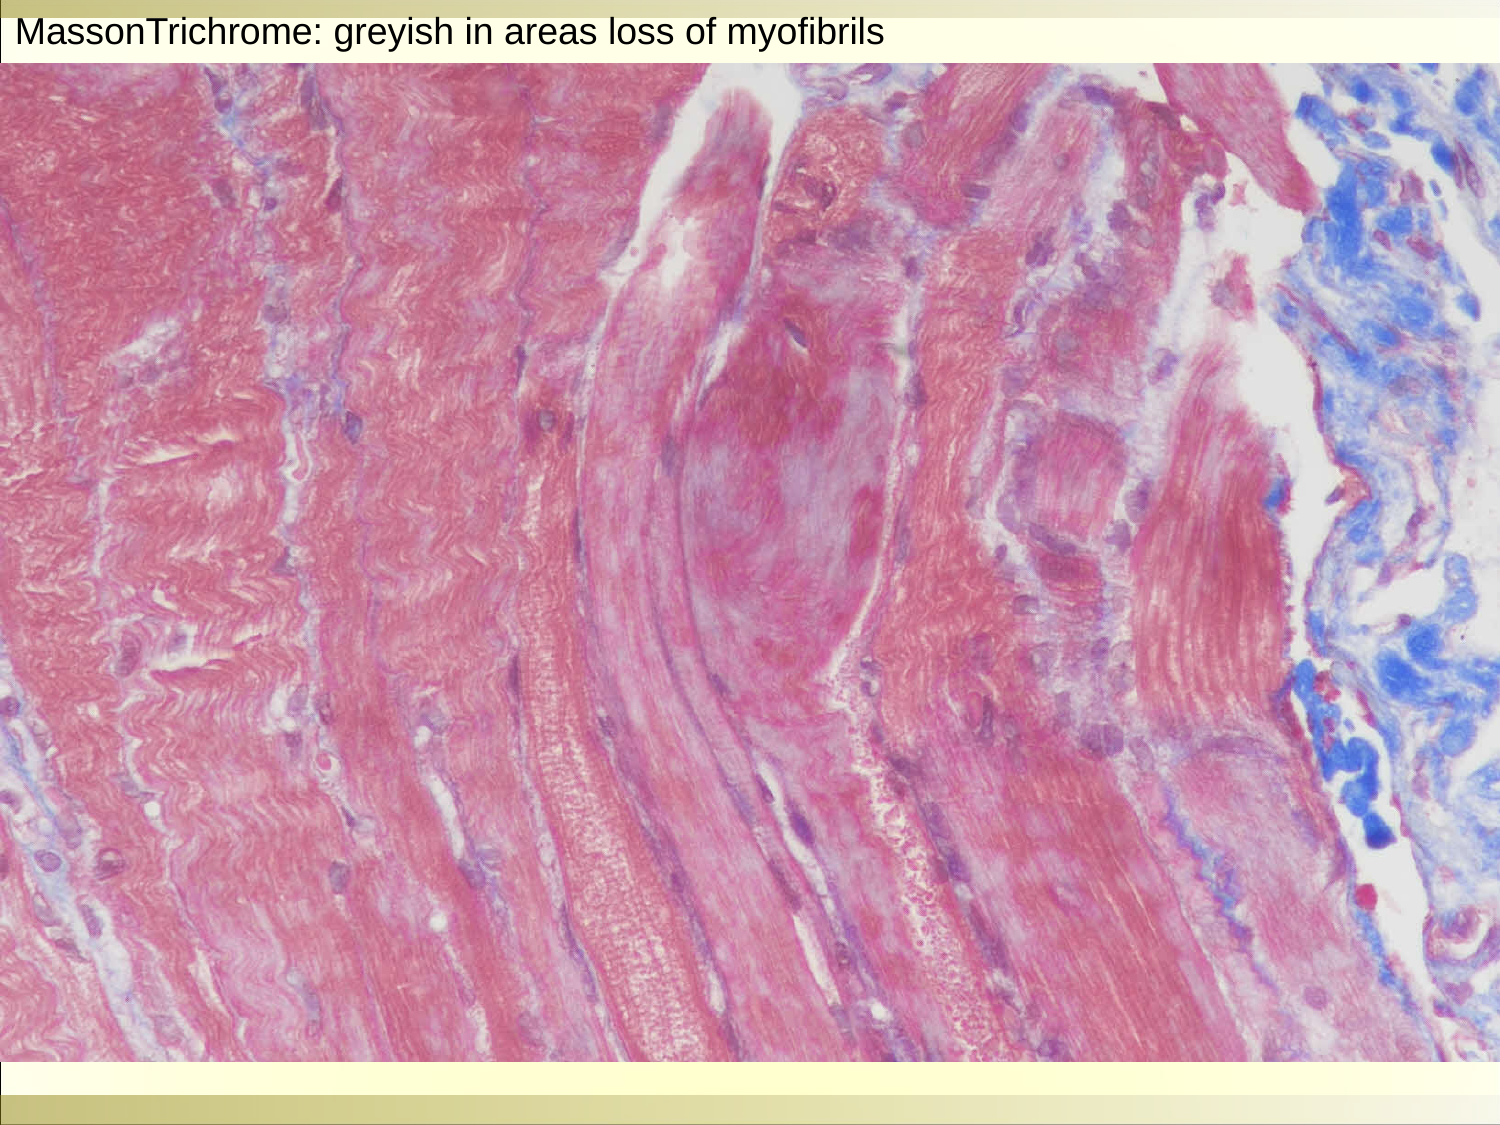

MassonTrichrome: greyish in areas loss of myofibrils